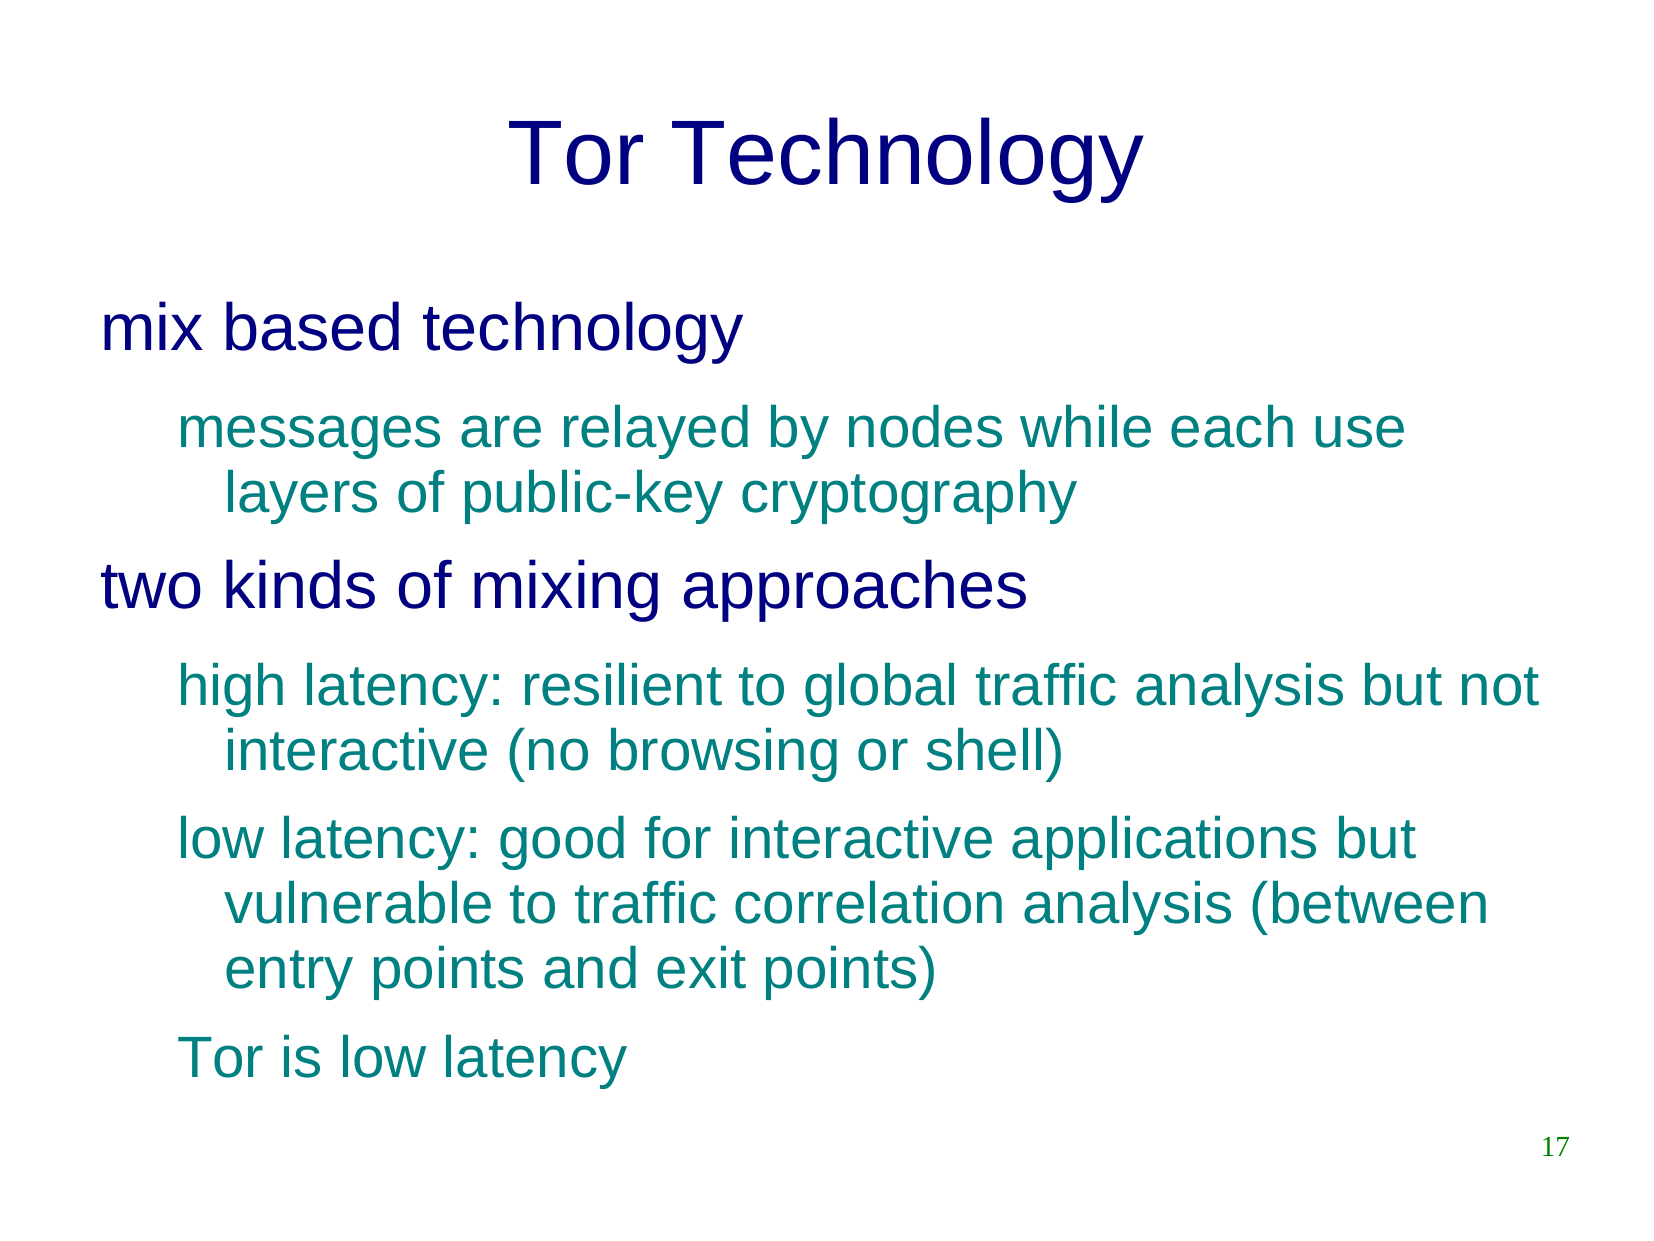

# Tor Technology
mix based technology
messages are relayed by nodes while each use layers of public-key cryptography
two kinds of mixing approaches
high latency: resilient to global traffic analysis but not interactive (no browsing or shell)
low latency: good for interactive applications but vulnerable to traffic correlation analysis (between entry points and exit points)
Tor is low latency
17